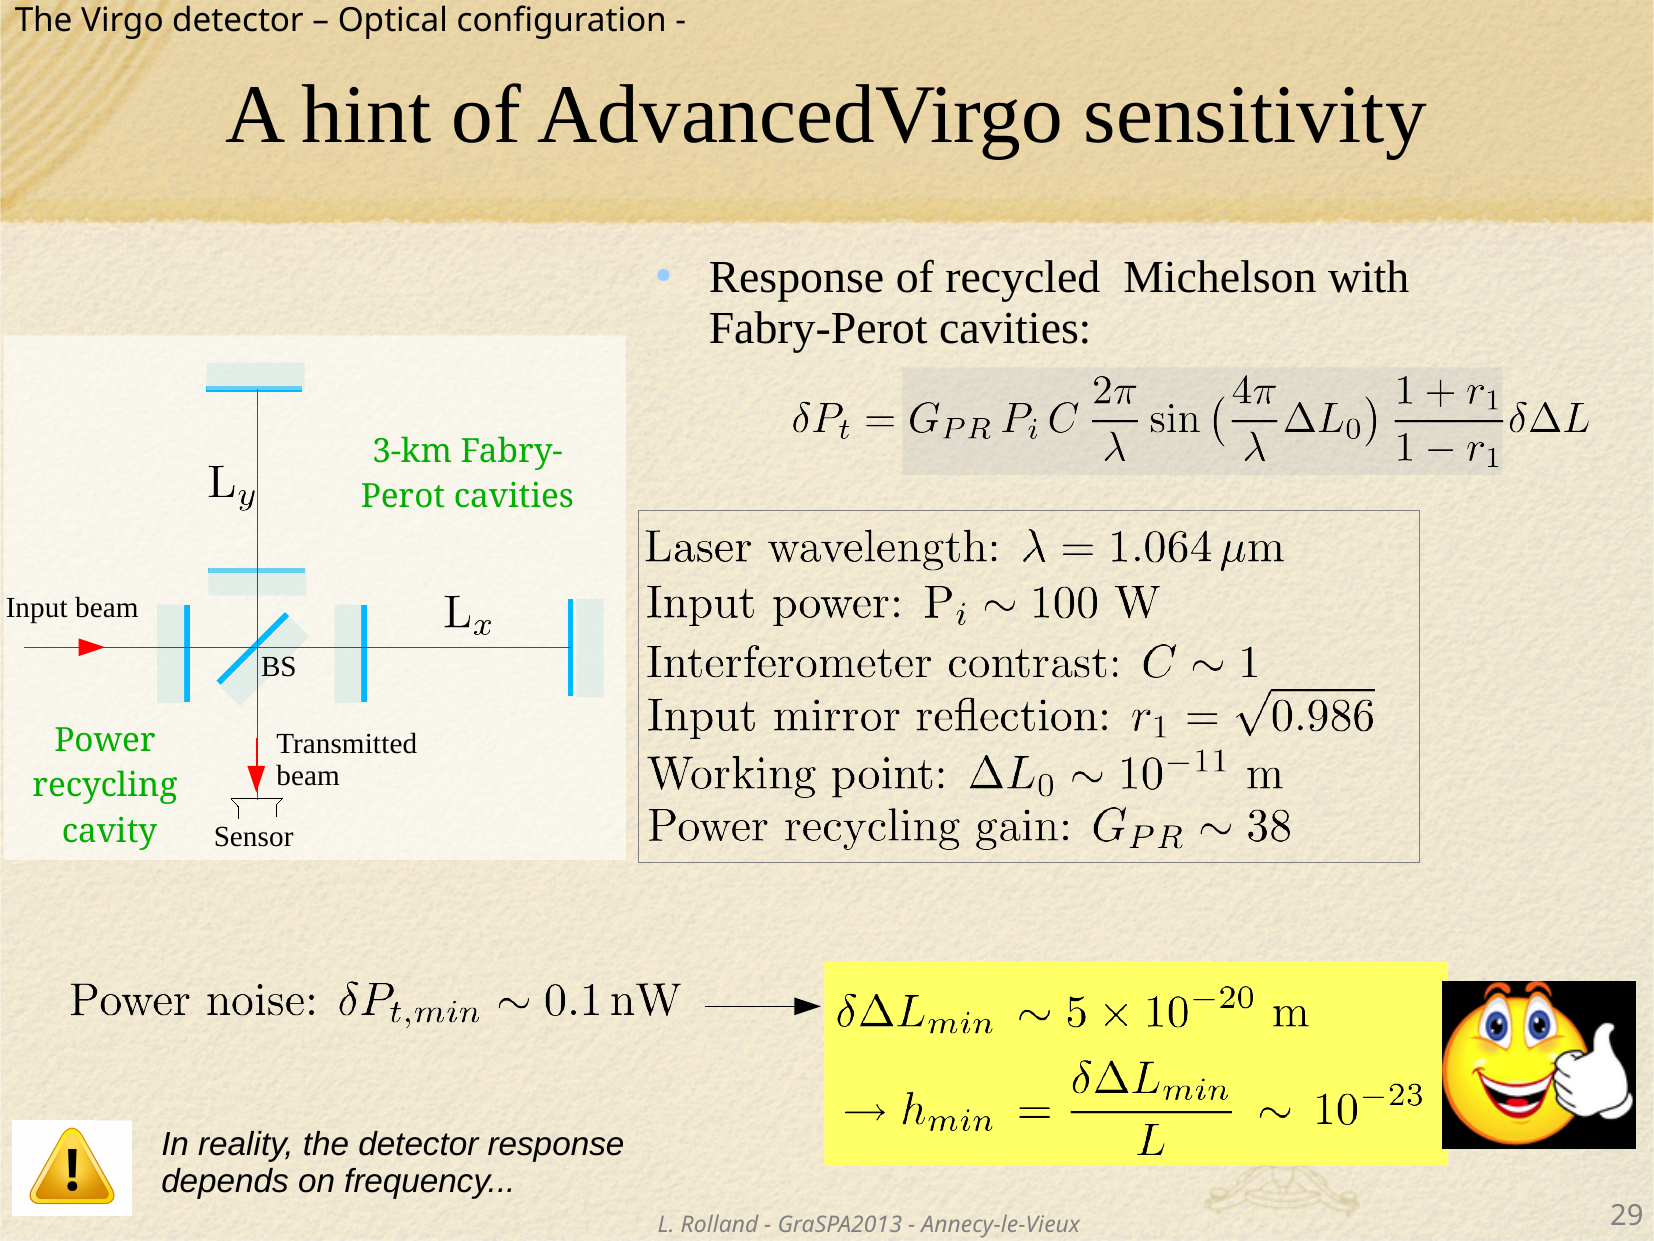

The Virgo detector – Optical configuration -
# A hint of AdvancedVirgo sensitivity
Response of recycled Michelson with Fabry-Perot cavities:
3-km Fabry-Perot cavities
Input beam
BS
Power recycling cavity
Transmitted beam
Sensor
In reality, the detector response depends on frequency...